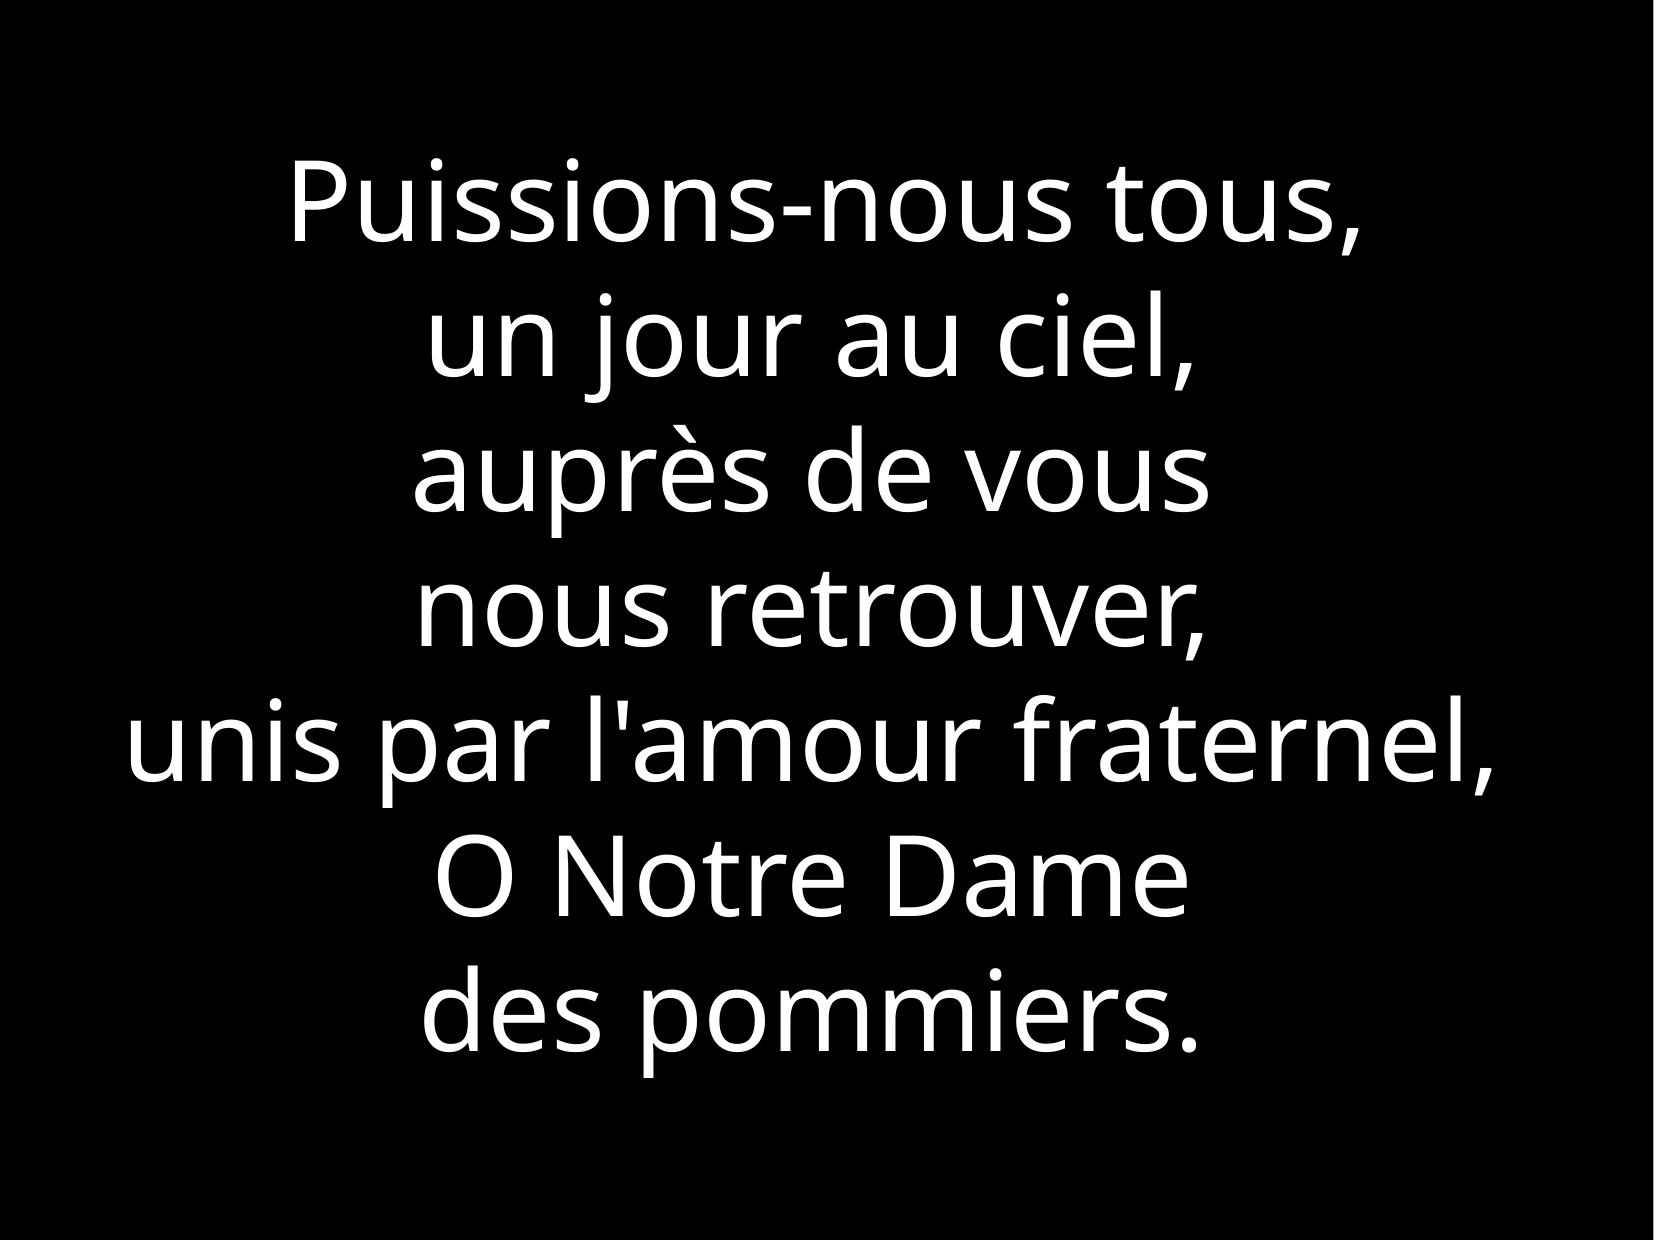

Puissions-nous tous,
un jour au ciel,
auprès de vous
nous retrouver,
unis par l'amour fraternel,
O Notre Dame
des pommiers.